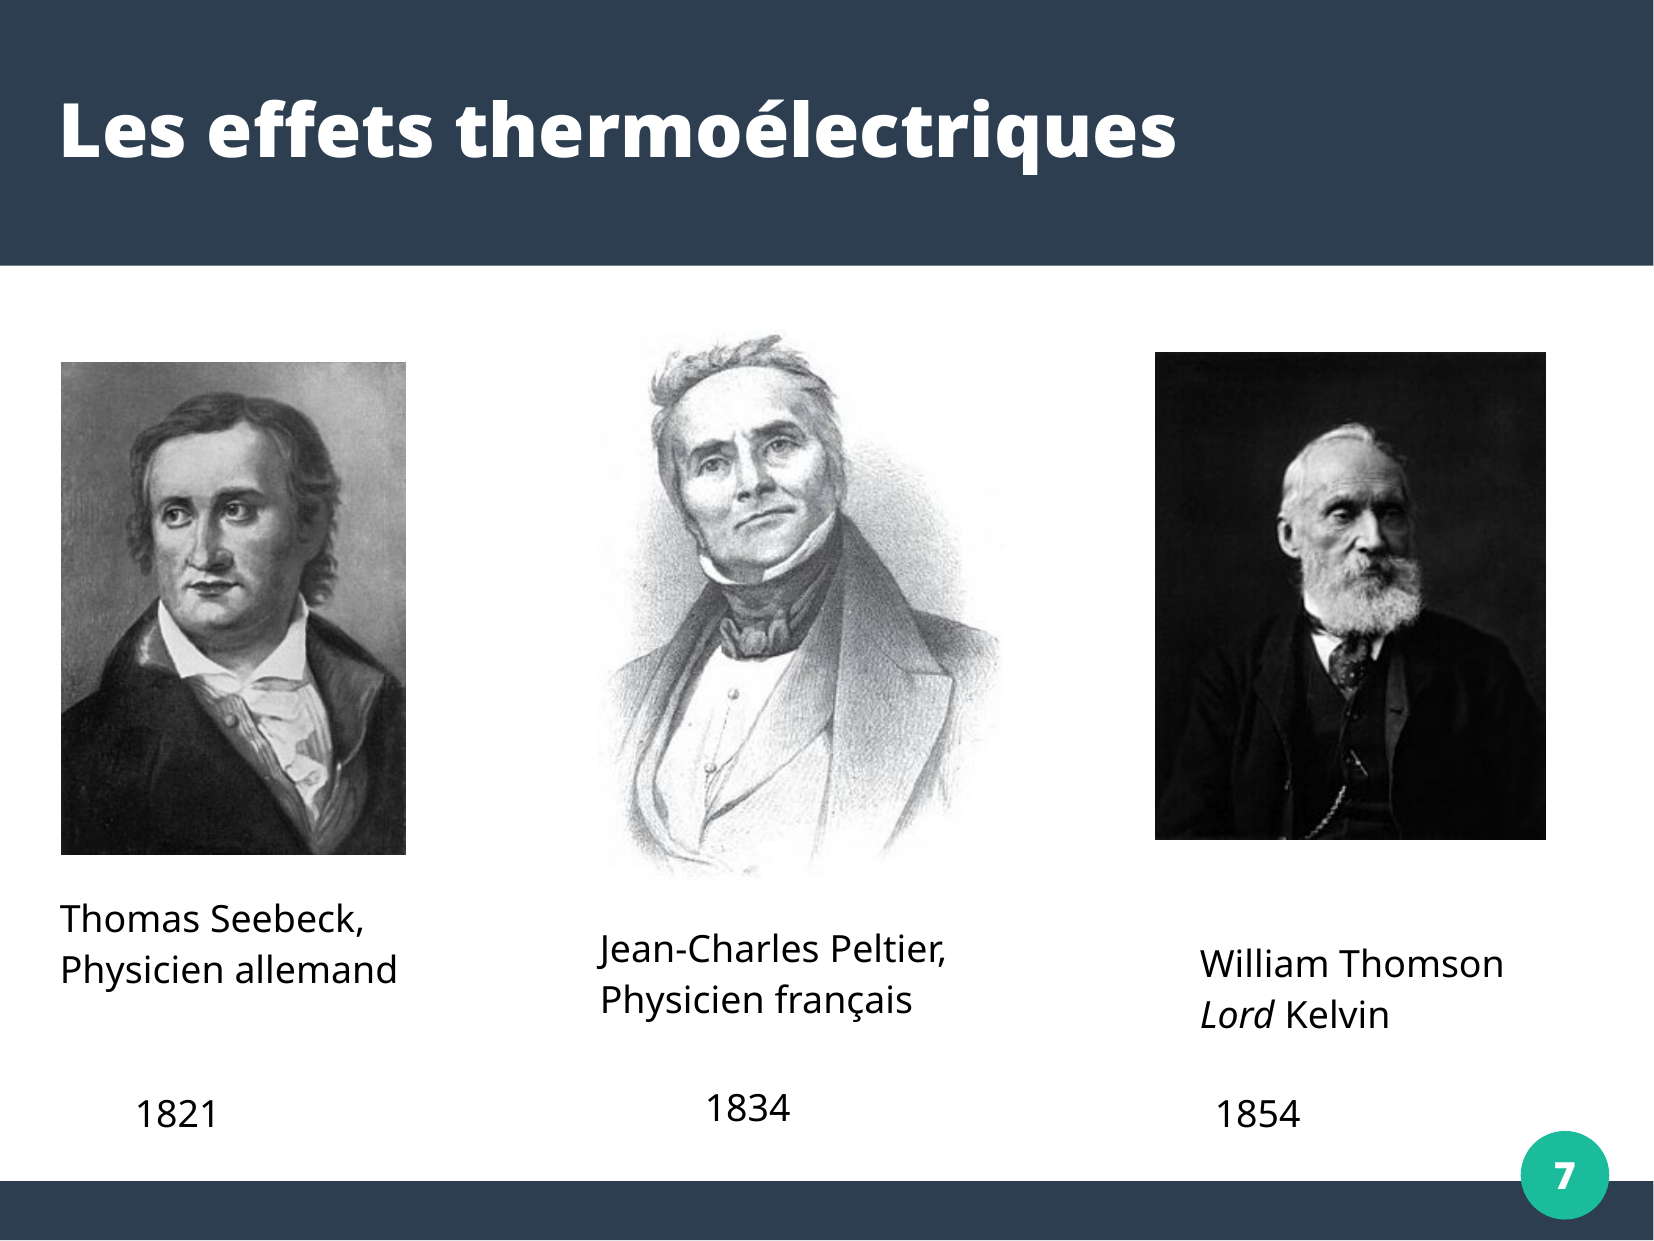

# Les effets thermoélectriques
Thomas Seebeck,
Physicien allemand
Jean-Charles Peltier,
Physicien français
William Thomson
Lord Kelvin
1834
1821
1854
7